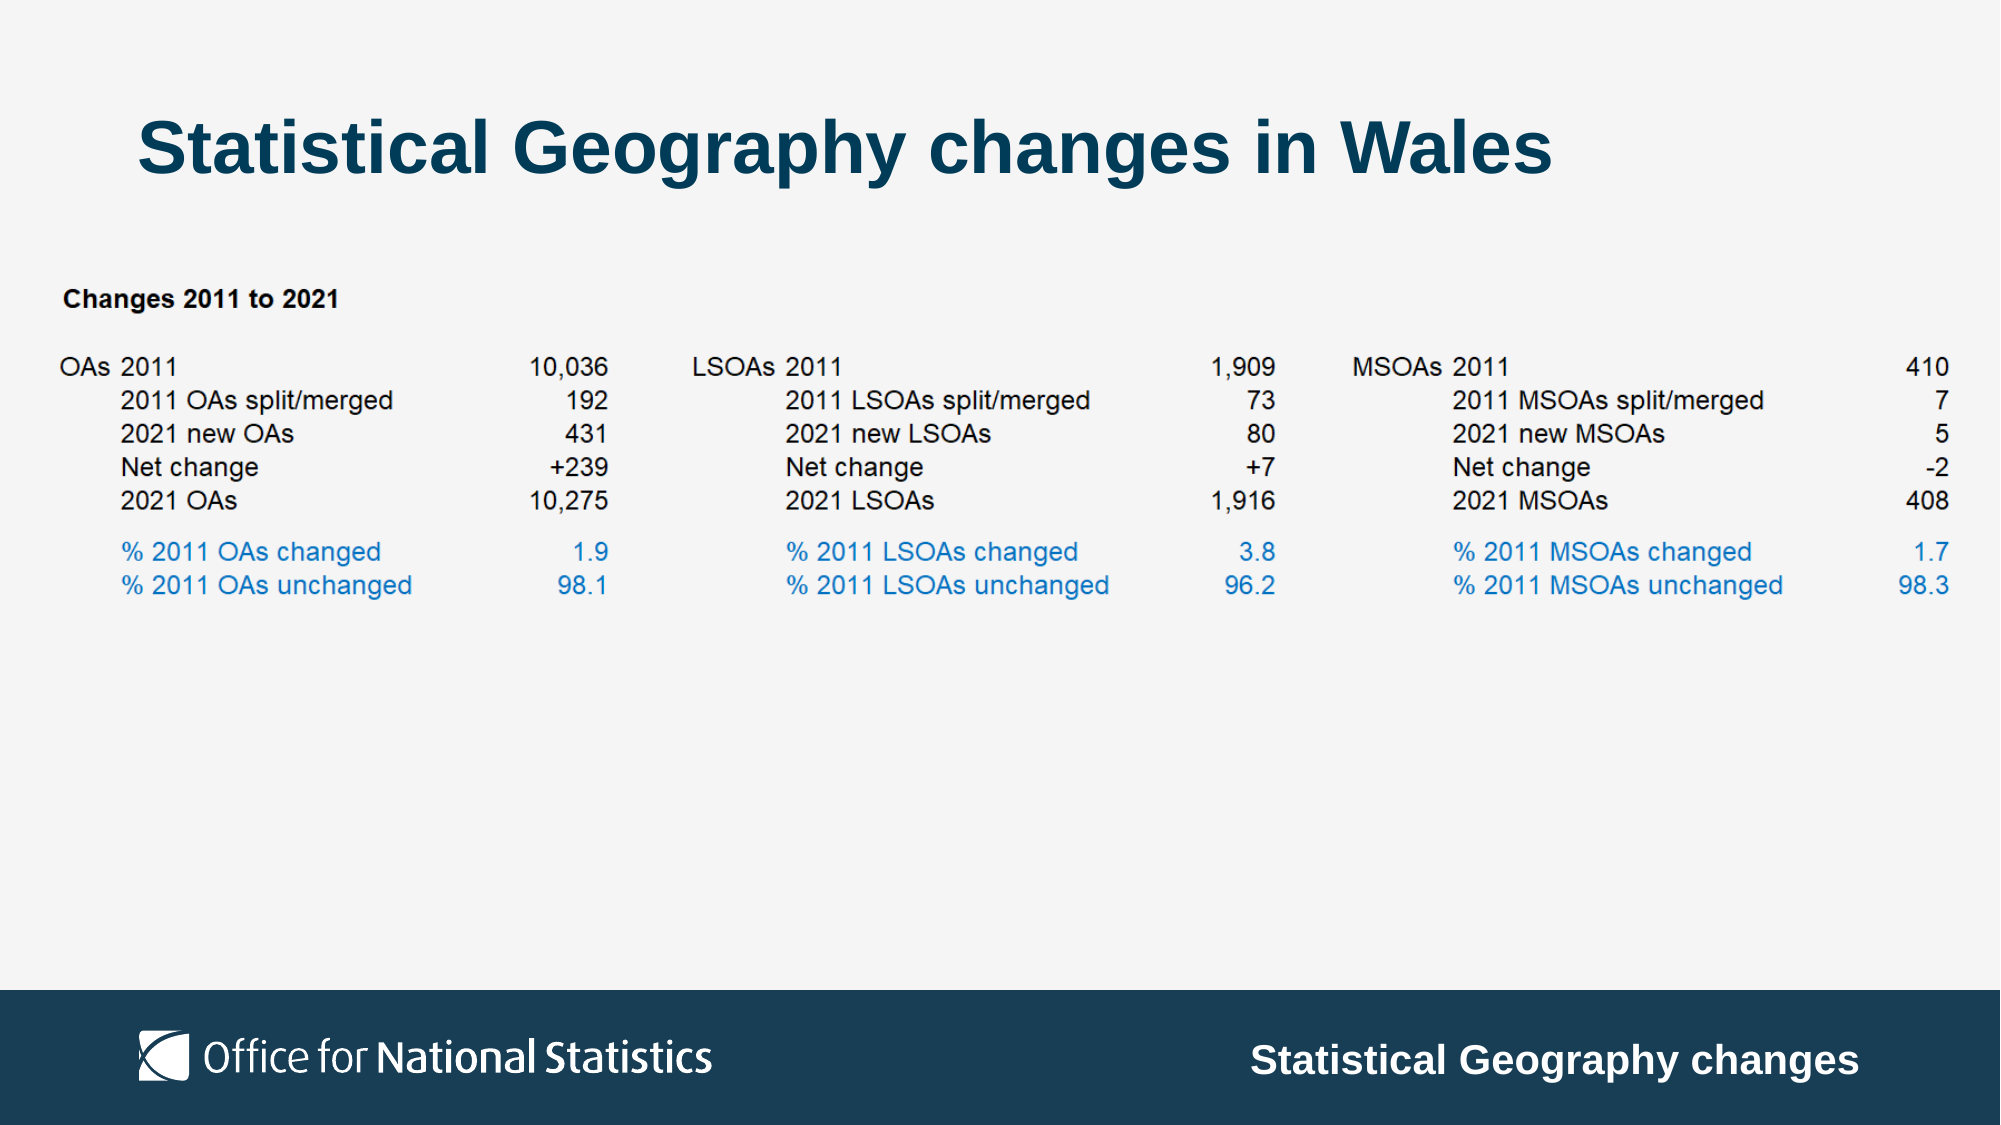

# Statistical Geography changes in Wales
Statistical Geography changes